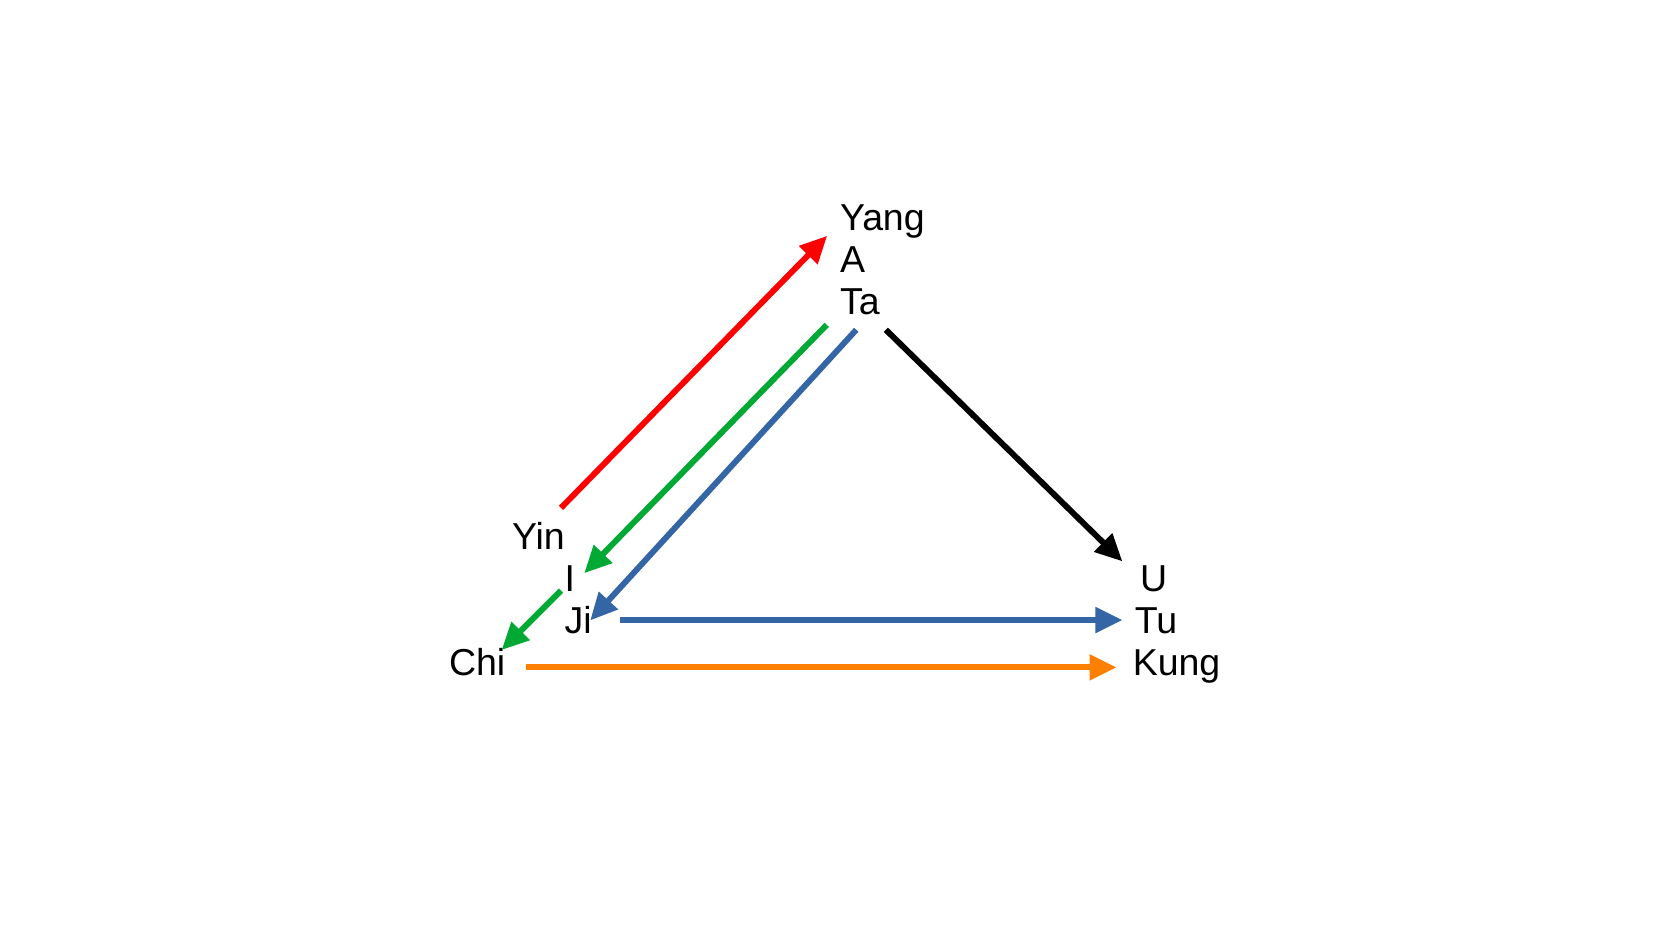

Yang
A
Ta
 Yin
 I U
 Ji Tu
 Chi Kung